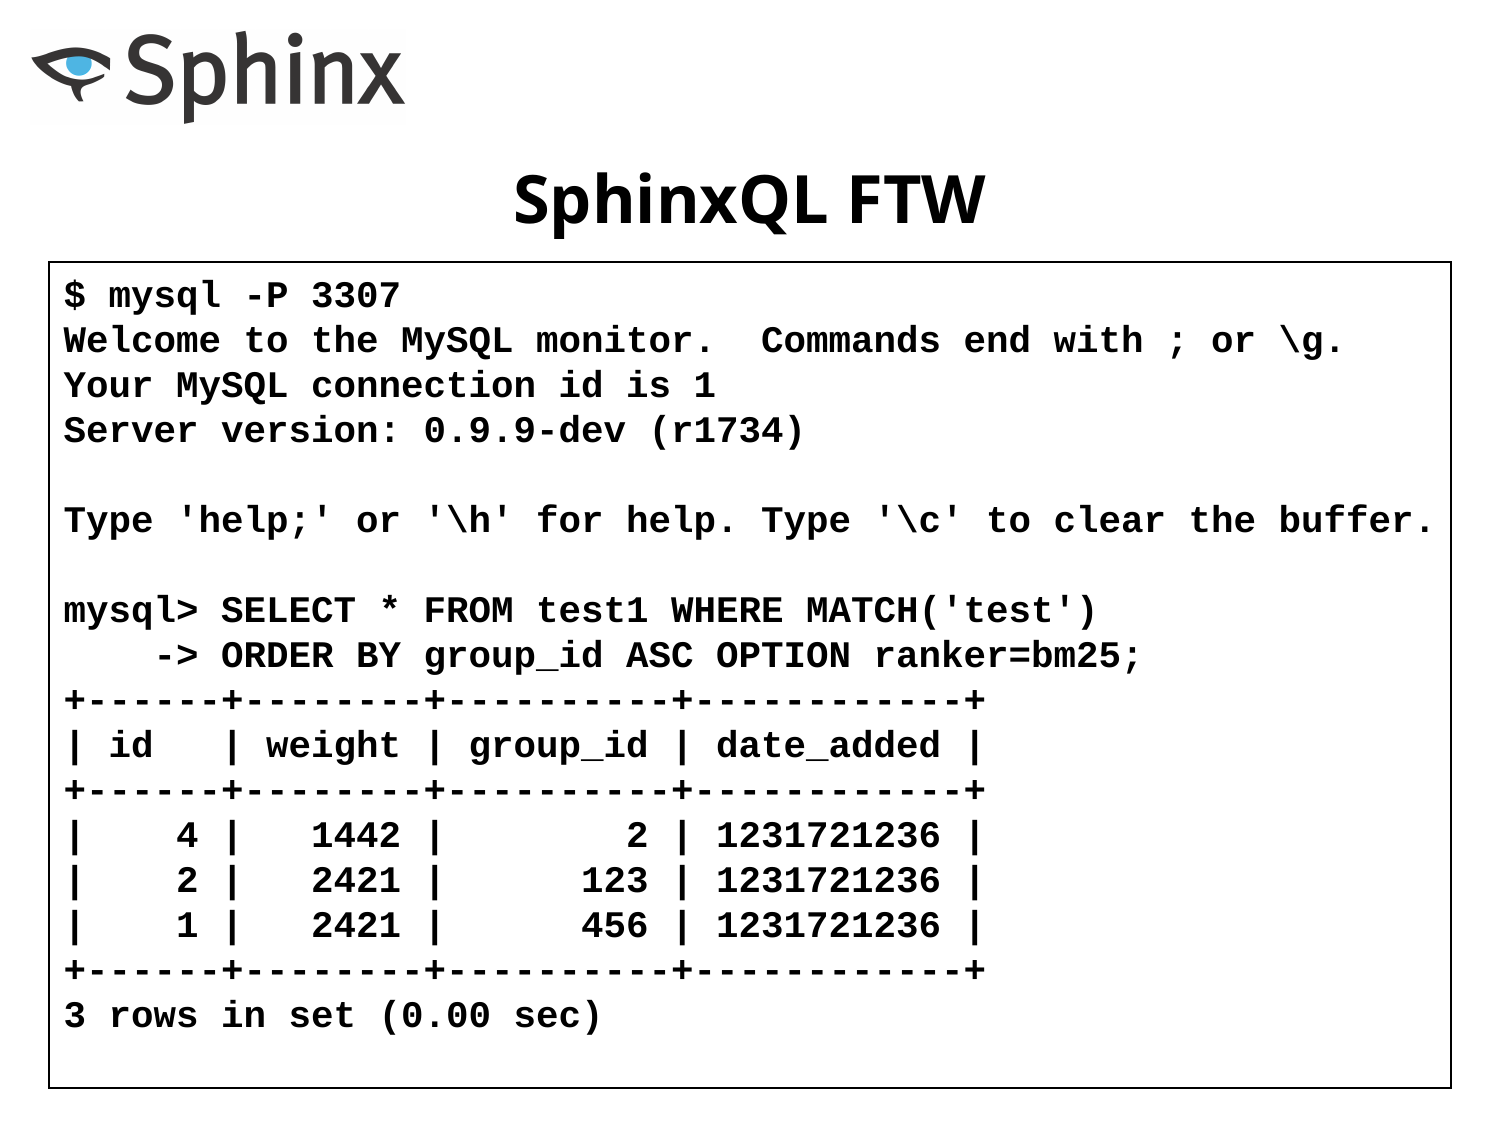

# SphinxQL FTW
$ mysql -P 3307
Welcome to the MySQL monitor. Commands end with ; or \g.
Your MySQL connection id is 1
Server version: 0.9.9-dev (r1734)
Type 'help;' or '\h' for help. Type '\c' to clear the buffer.
mysql> SELECT * FROM test1 WHERE MATCH('test')
 -> ORDER BY group_id ASC OPTION ranker=bm25;
+------+--------+----------+------------+
| id | weight | group_id | date_added |
+------+--------+----------+------------+
| 4 | 1442 | 2 | 1231721236 |
| 2 | 2421 | 123 | 1231721236 |
| 1 | 2421 | 456 | 1231721236 |
+------+--------+----------+------------+
3 rows in set (0.00 sec)